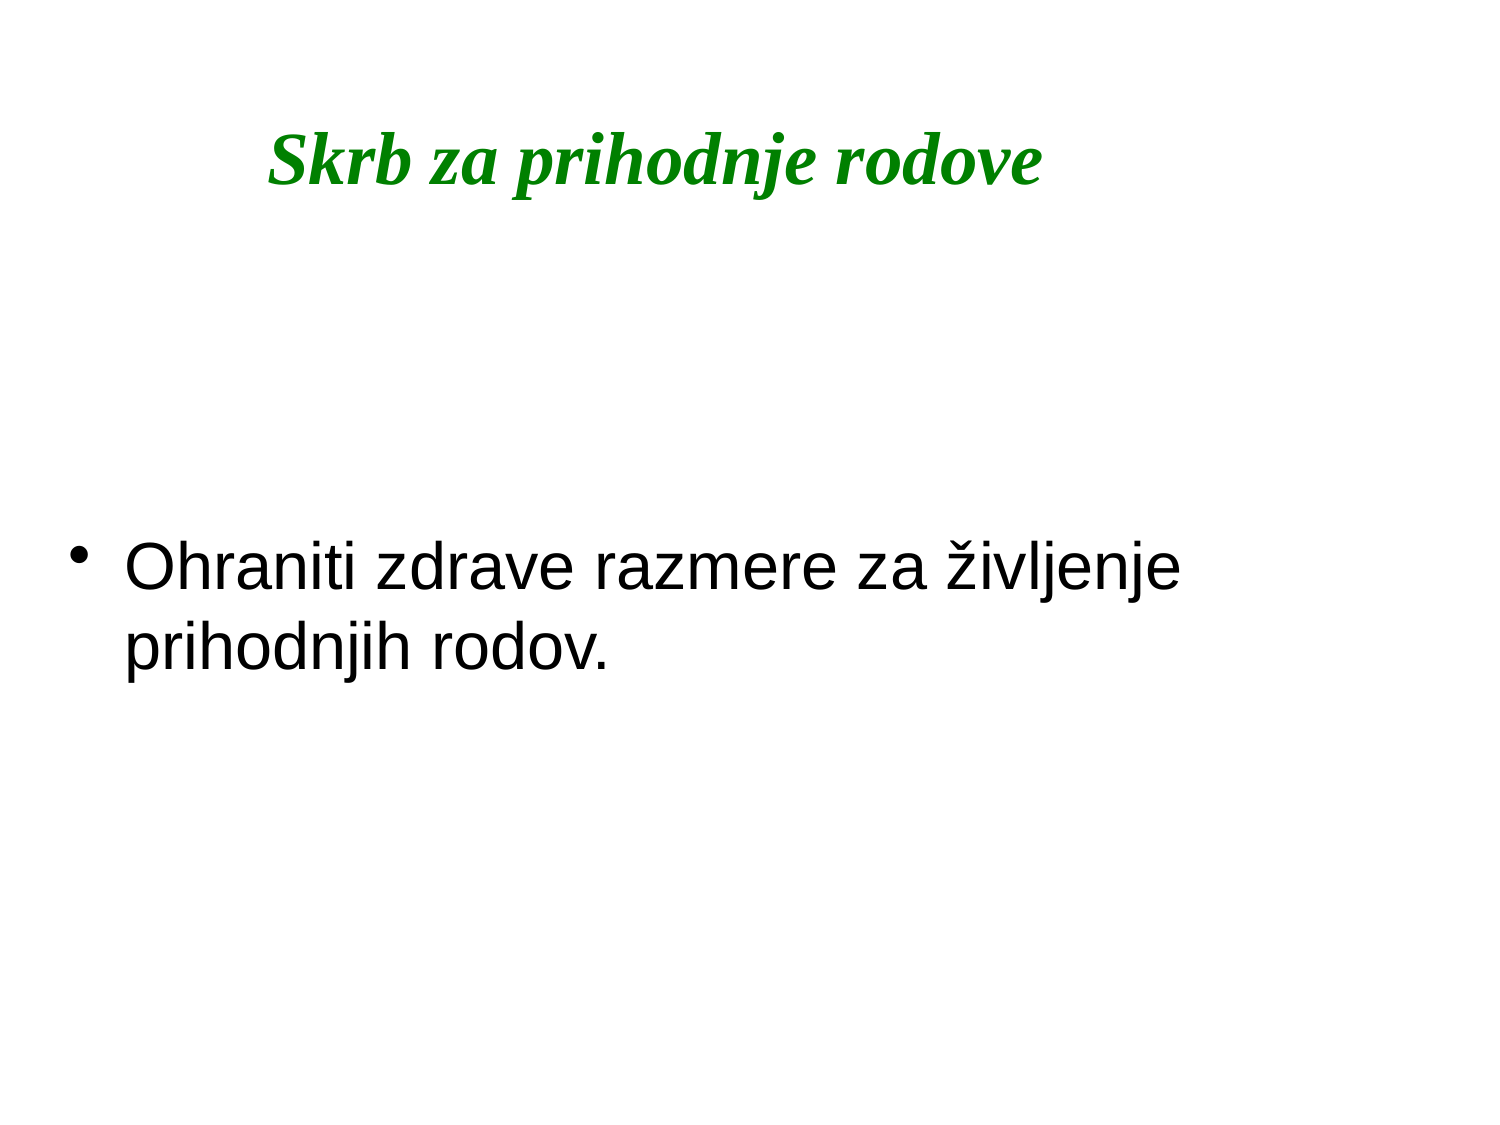

Skrb za prihodnje rodove
# Ohraniti zdrave razmere za življenje prihodnjih rodov.